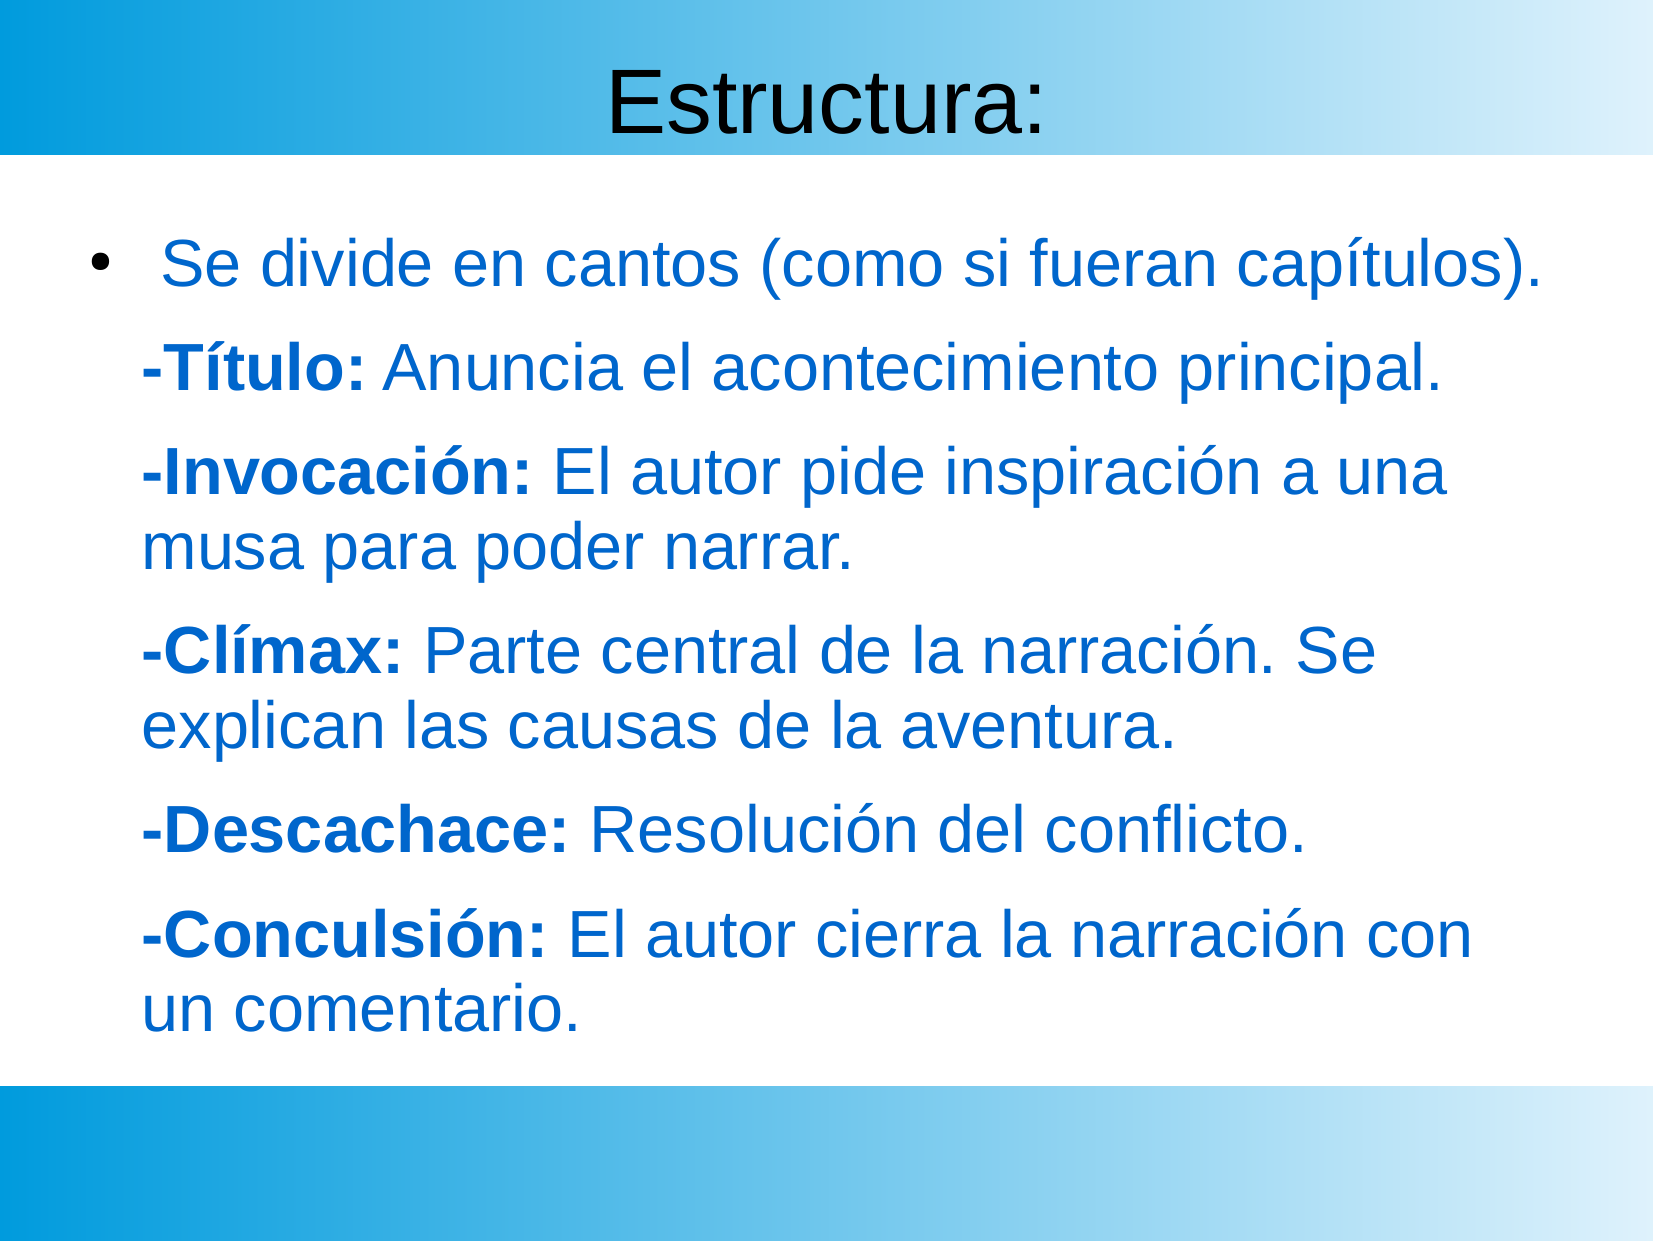

# Estructura:
 Se divide en cantos (como si fueran capítulos).
-Título: Anuncia el acontecimiento principal.
-Invocación: El autor pide inspiración a una musa para poder narrar.
-Clímax: Parte central de la narración. Se explican las causas de la aventura.
-Descachace: Resolución del conflicto.
-Conculsión: El autor cierra la narración con un comentario.